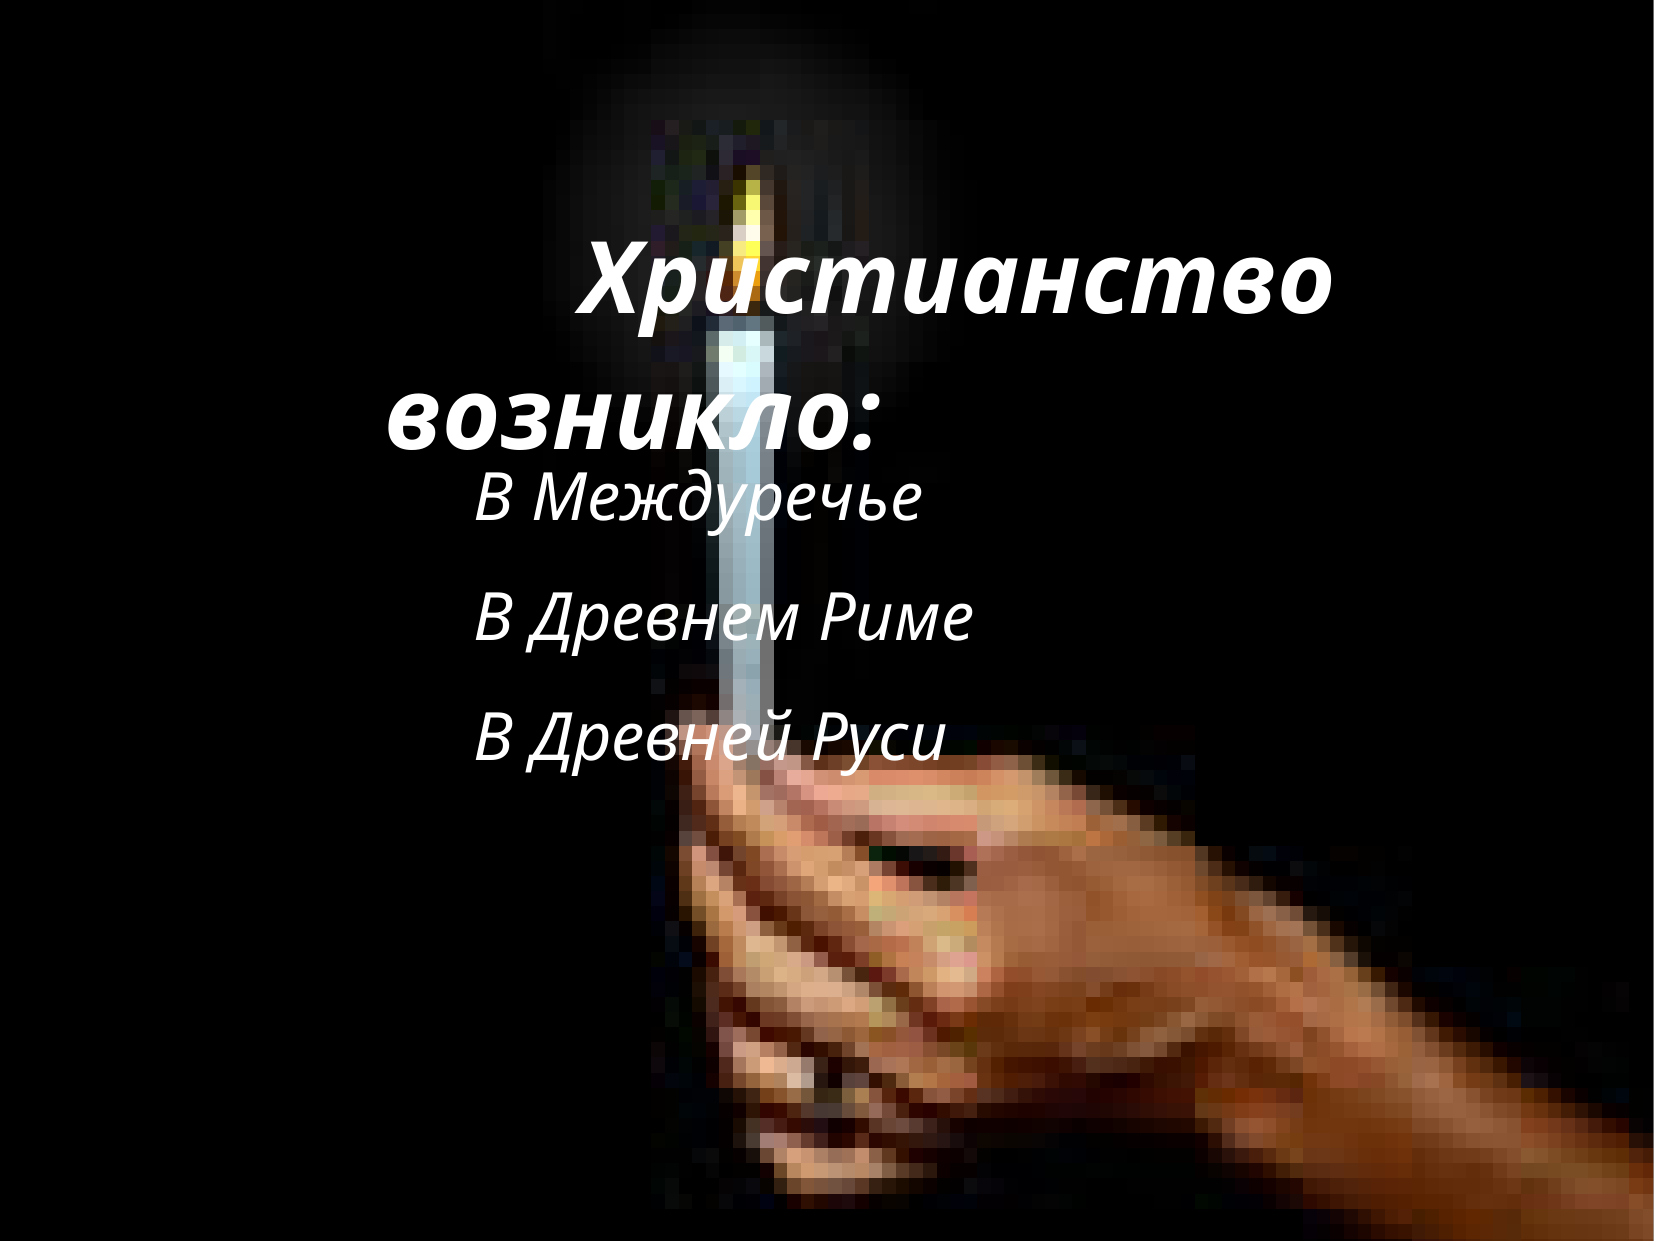

# Христианство возникло:
В Междуречье
В Древнем Риме
В Древней Руси